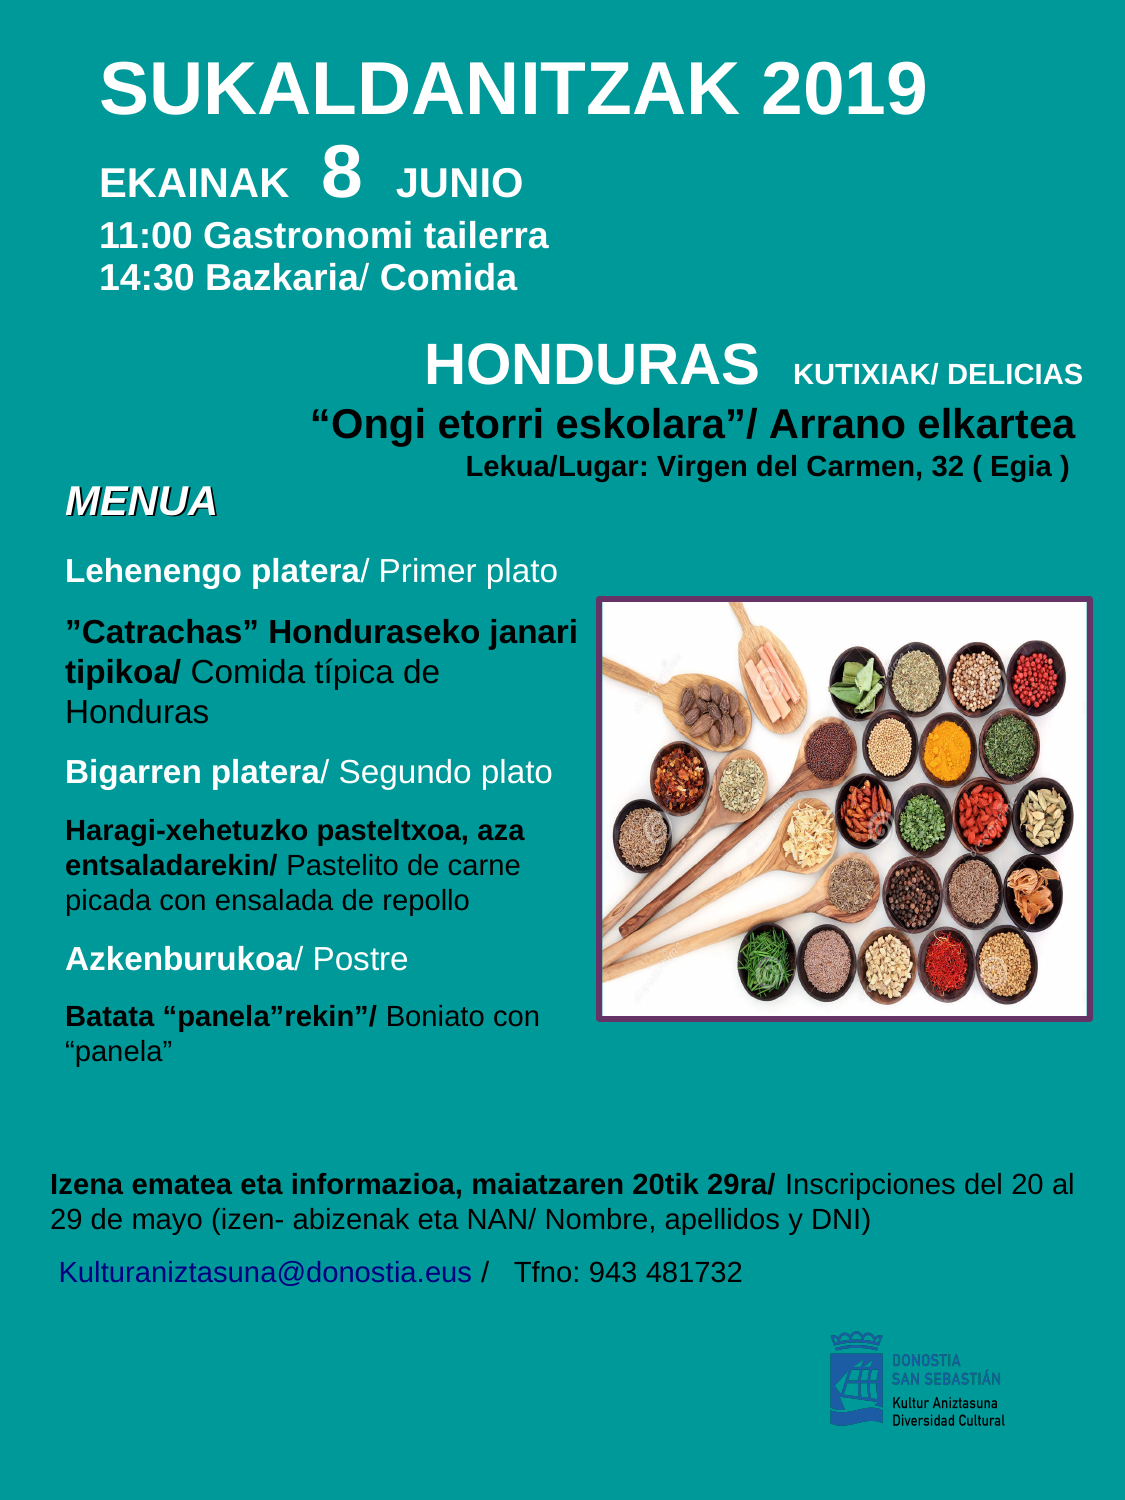

# SUKALDANITZAK 2019 EKAINAK 8 JUNIO 11:00 Gastronomi tailerra 14:30 Bazkaria/ Comida
HONDURAS KUTIXIAK/ DELICIAS
MENUA
Lehenengo platera/ Primer plato
”Catrachas” Honduraseko janari tipikoa/ Comida típica de Honduras
Bigarren platera/ Segundo plato
Haragi-xehetuzko pasteltxoa, aza entsaladarekin/ Pastelito de carne picada con ensalada de repollo
Azkenburukoa/ Postre
Batata “panela”rekin”/ Boniato con “panela”
“Ongi etorri eskolara”/ Arrano elkartea
		 Lekua/Lugar: Virgen del Carmen, 32 ( Egia )
Izena ematea eta informazioa, maiatzaren 20tik 29ra/ Inscripciones del 20 al 29 de mayo (izen- abizenak eta NAN/ Nombre, apellidos y DNI)
 Kulturaniztasuna@donostia.eus / Tfno: 943 481732